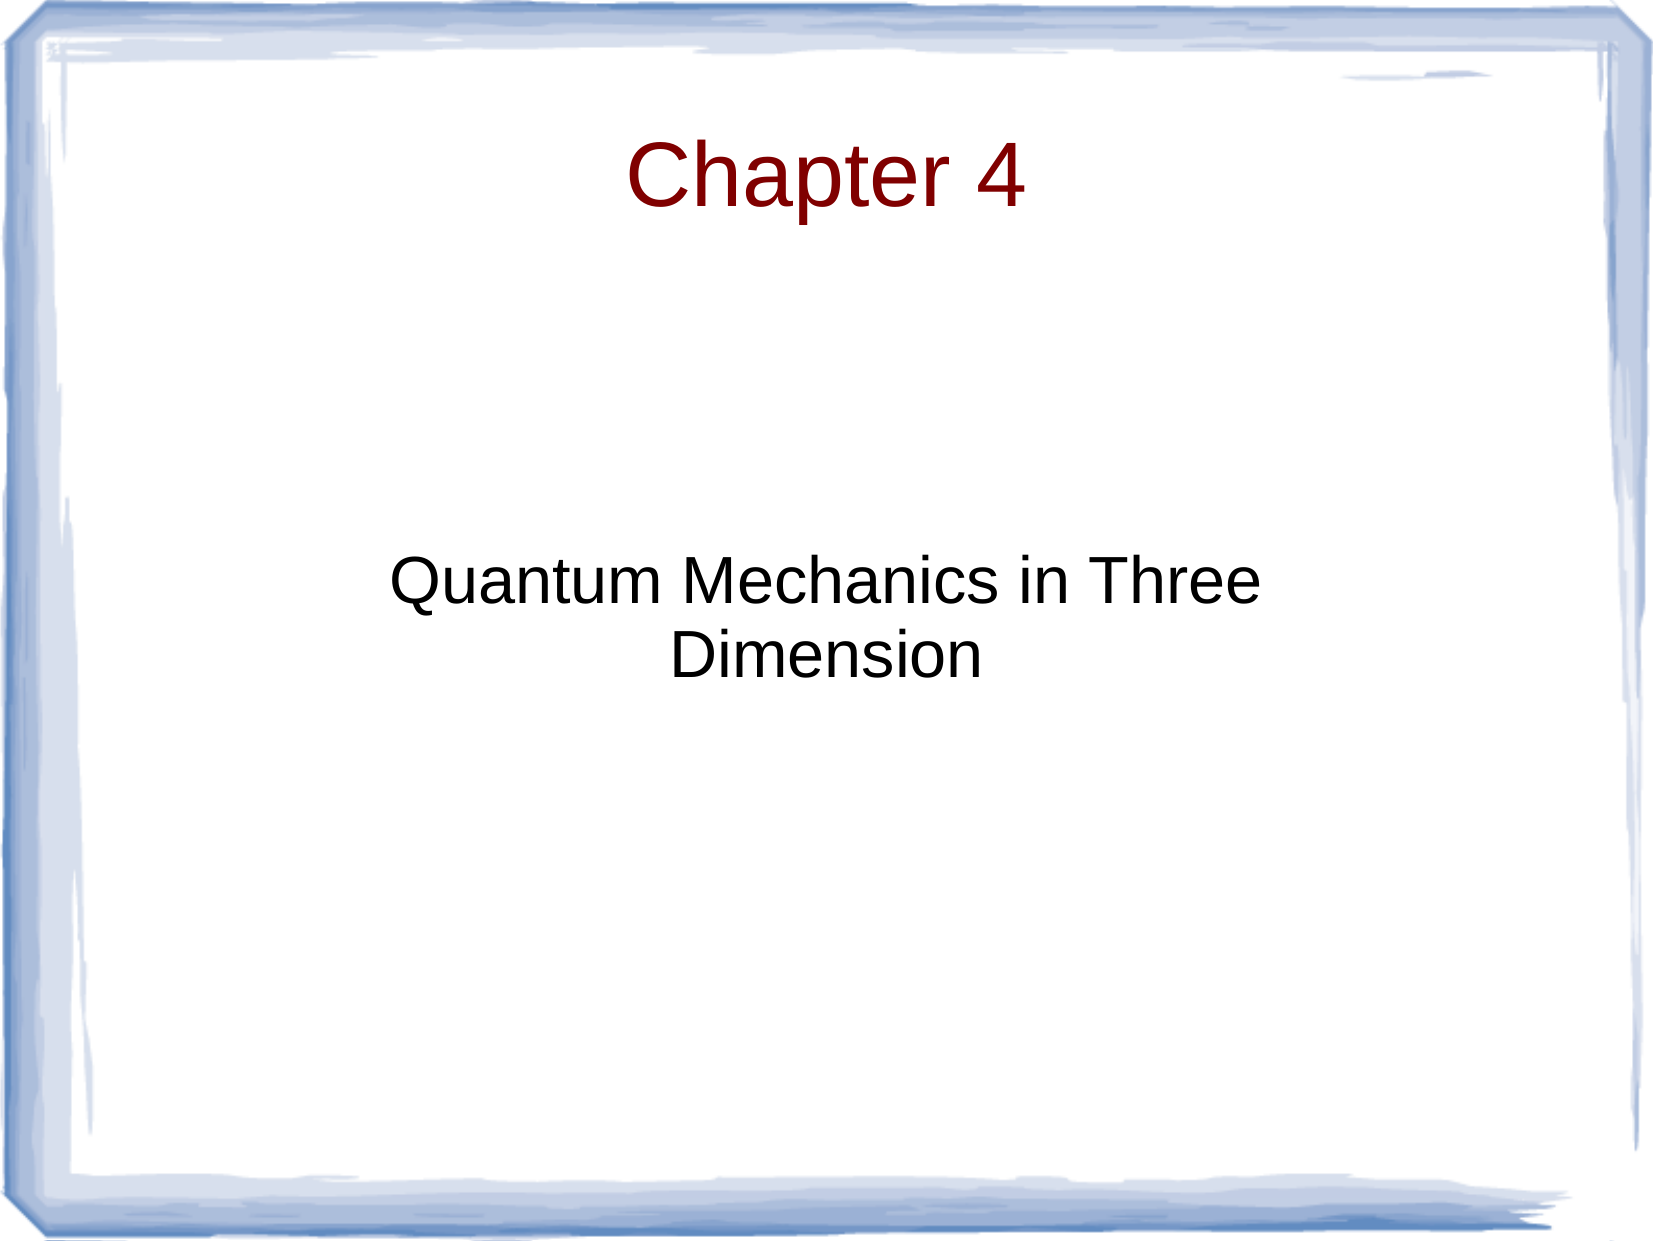

Chapter 4
Quantum Mechanics in Three
Dimension